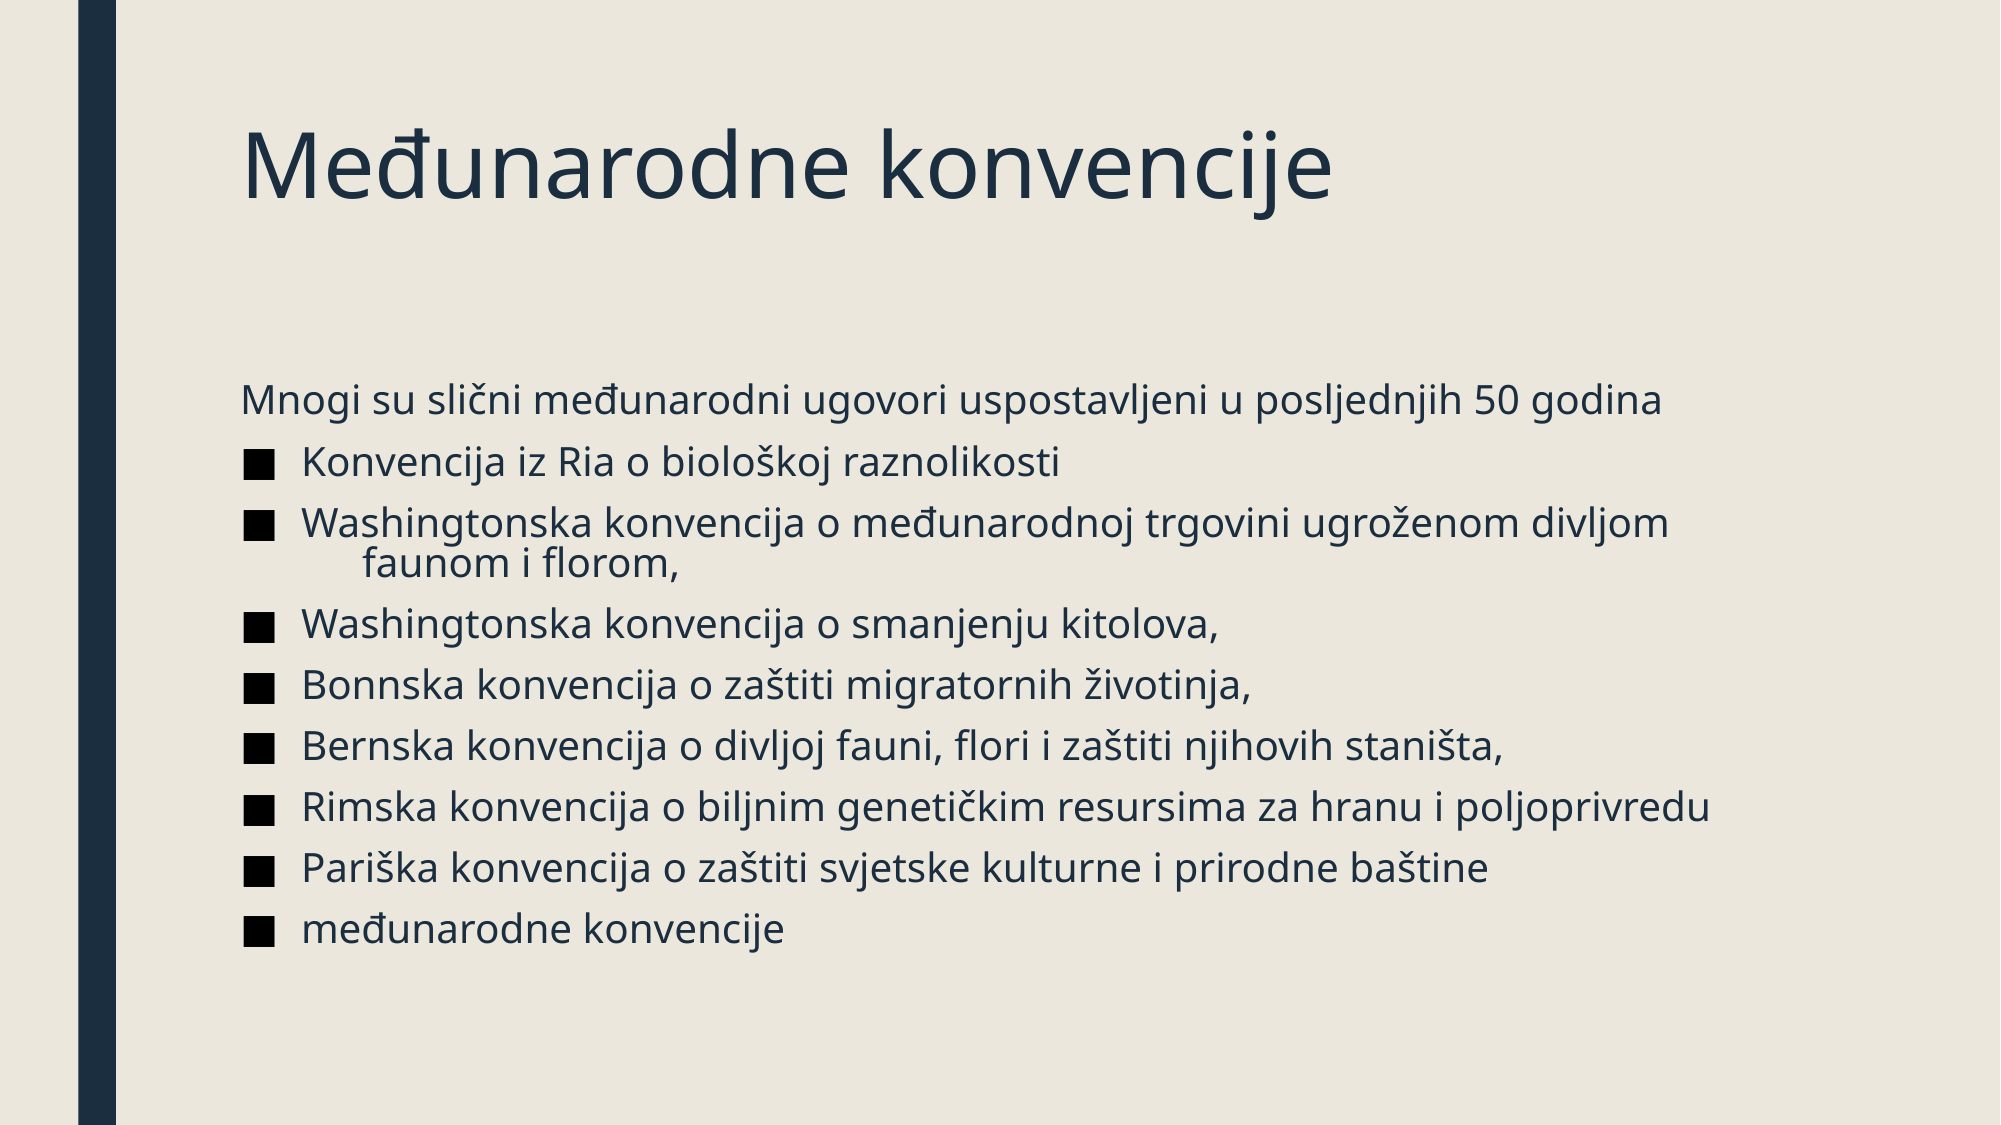

# Međunarodne konvencije
Mnogi su slični međunarodni ugovori uspostavljeni u posljednjih 50 godina
Konvencija iz Ria o biološkoj raznolikosti
Washingtonska konvencija o međunarodnoj trgovini ugroženom divljom faunom i florom,
Washingtonska konvencija o smanjenju kitolova,
Bonnska konvencija o zaštiti migratornih životinja,
Bernska konvencija o divljoj fauni, flori i zaštiti njihovih staništa,
Rimska konvencija o biljnim genetičkim resursima za hranu i poljoprivredu
Pariška konvencija o zaštiti svjetske kulturne i prirodne baštine
međunarodne konvencije